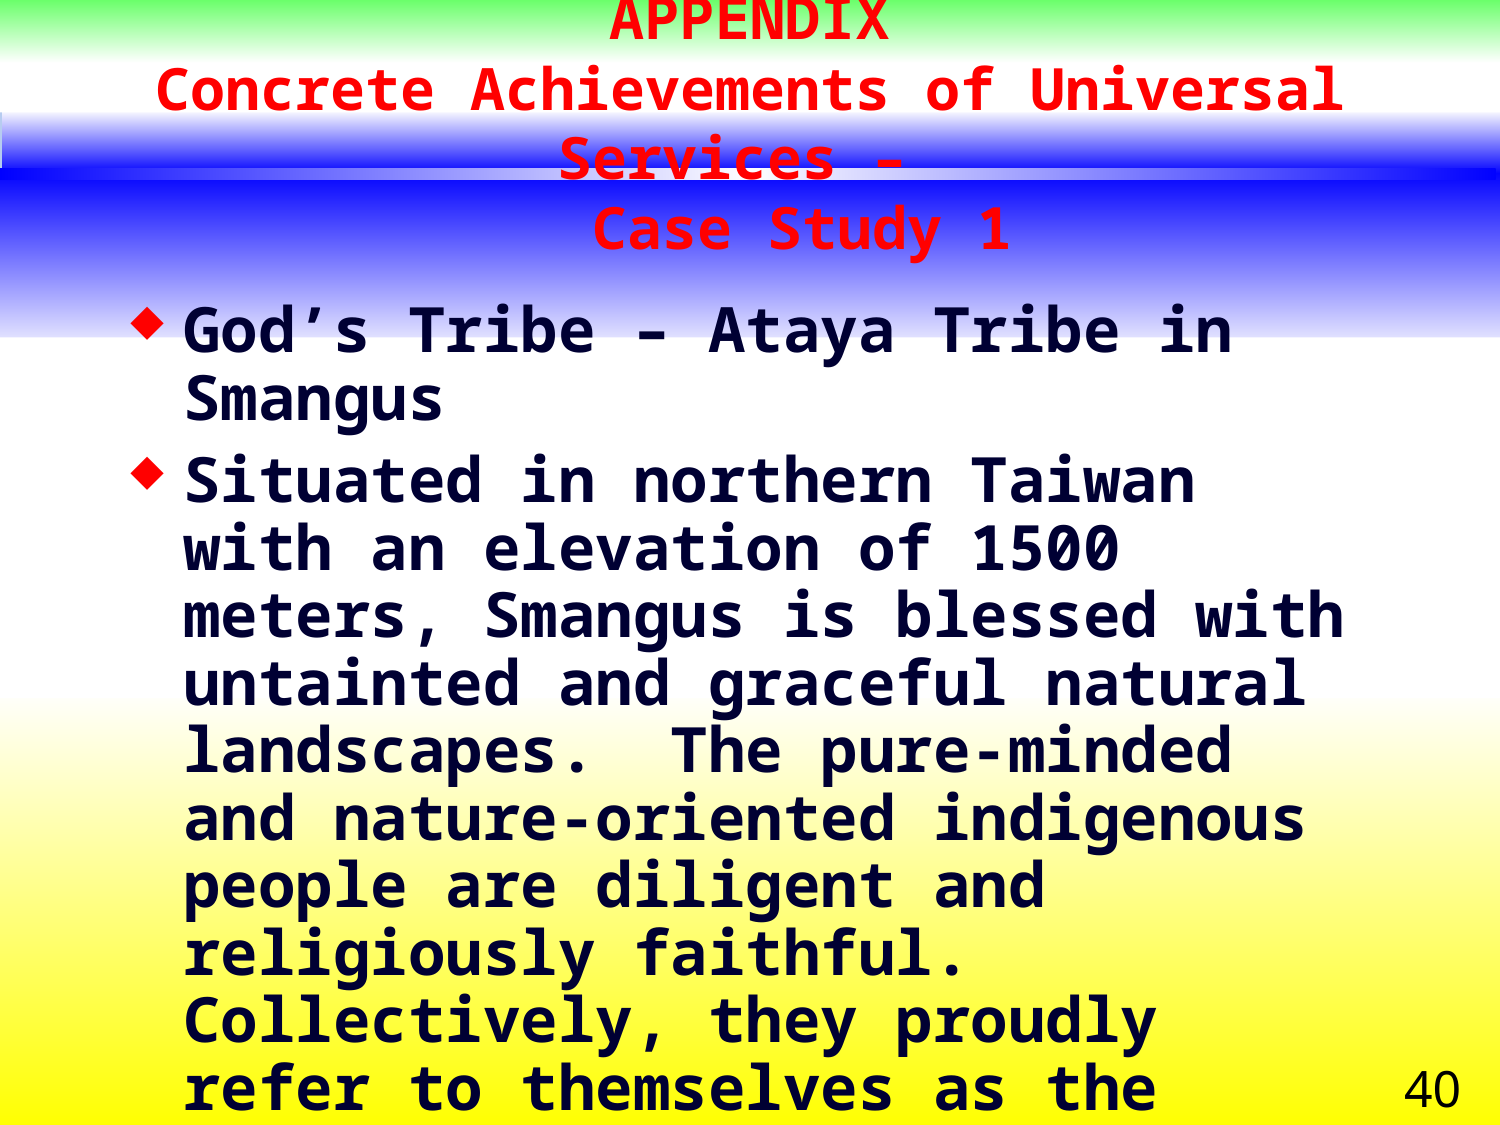

# APPENDIX Concrete Achievements of Universal Services – Case Study 1
God’s Tribe – Ataya Tribe in Smangus
Situated in northern Taiwan with an elevation of 1500 meters, Smangus is blessed with untainted and graceful natural landscapes. The pure-minded and nature-oriented indigenous people are diligent and religiously faithful. Collectively, they proudly refer to themselves as the God’s Tribe
40